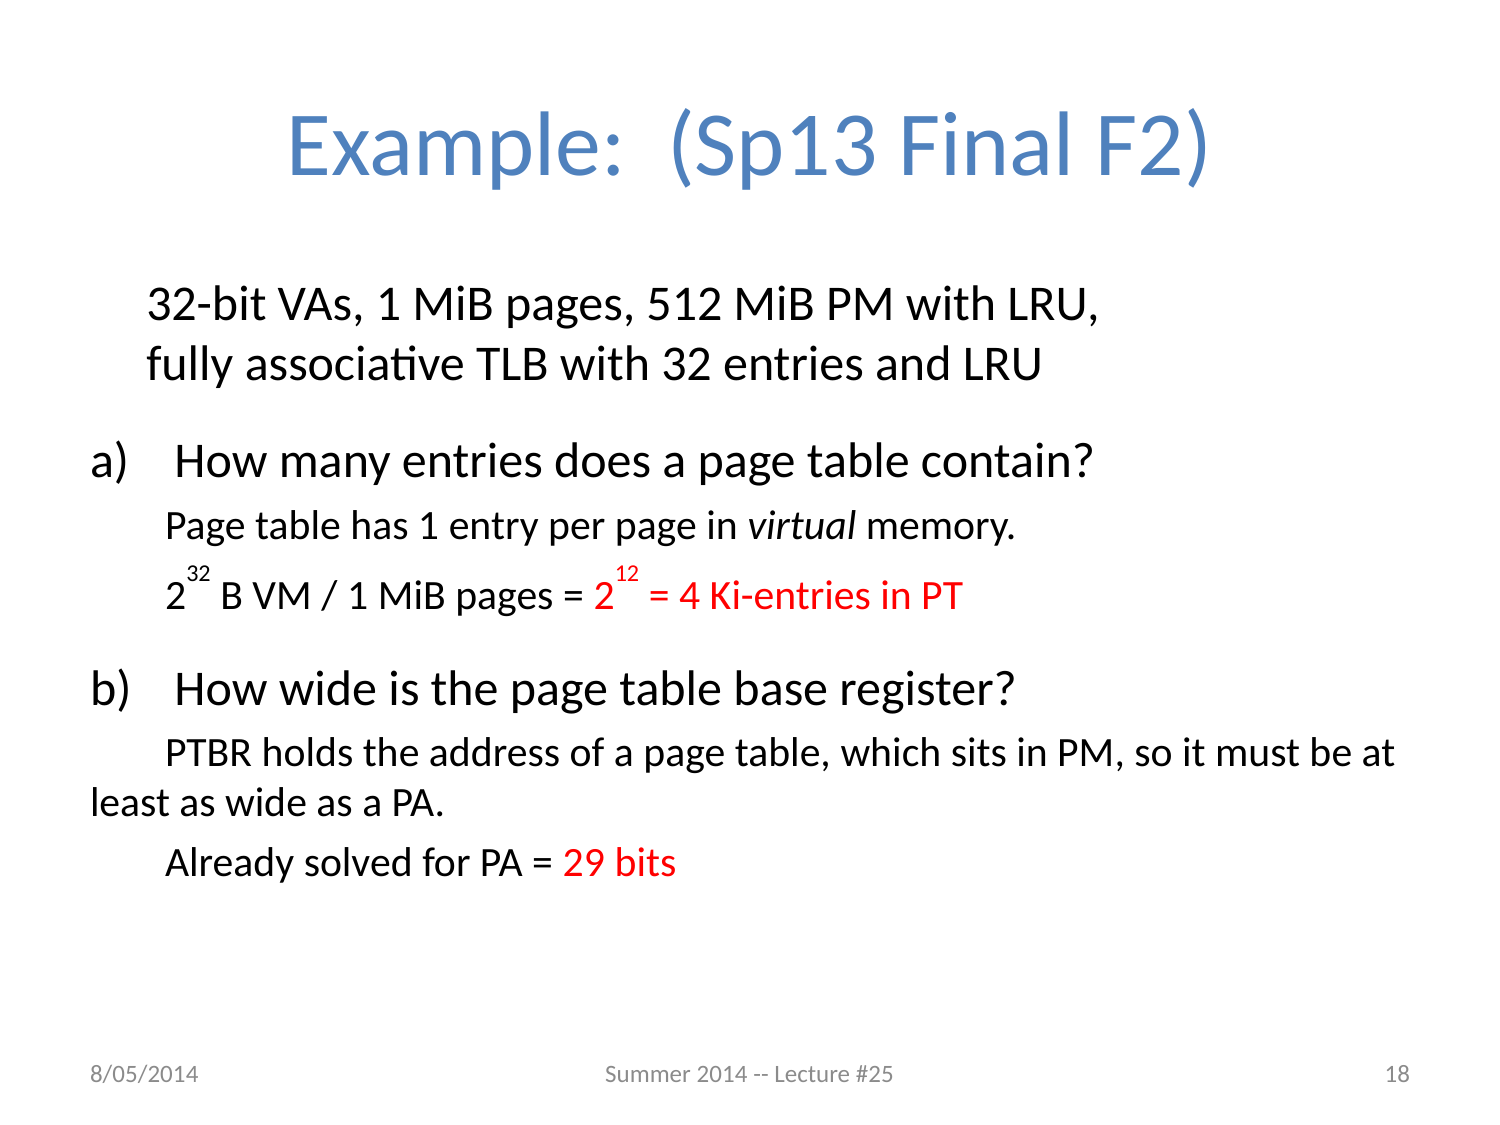

# Example: (Sp13 Final F2)
32-bit VAs, 1 MiB pages, 512 MiB PM with LRU,
fully associative TLB with 32 entries and LRU
How many entries does a page table contain?
	Page table has 1 entry per page in virtual memory.
	232 B VM / 1 MiB pages = 212 = 4 Ki-entries in PT
How wide is the page table base register?
	PTBR holds the address of a page table, which sits in PM, so it must be at least as wide as a PA.
	Already solved for PA = 29 bits
8/05/2014
Summer 2014 -- Lecture #25